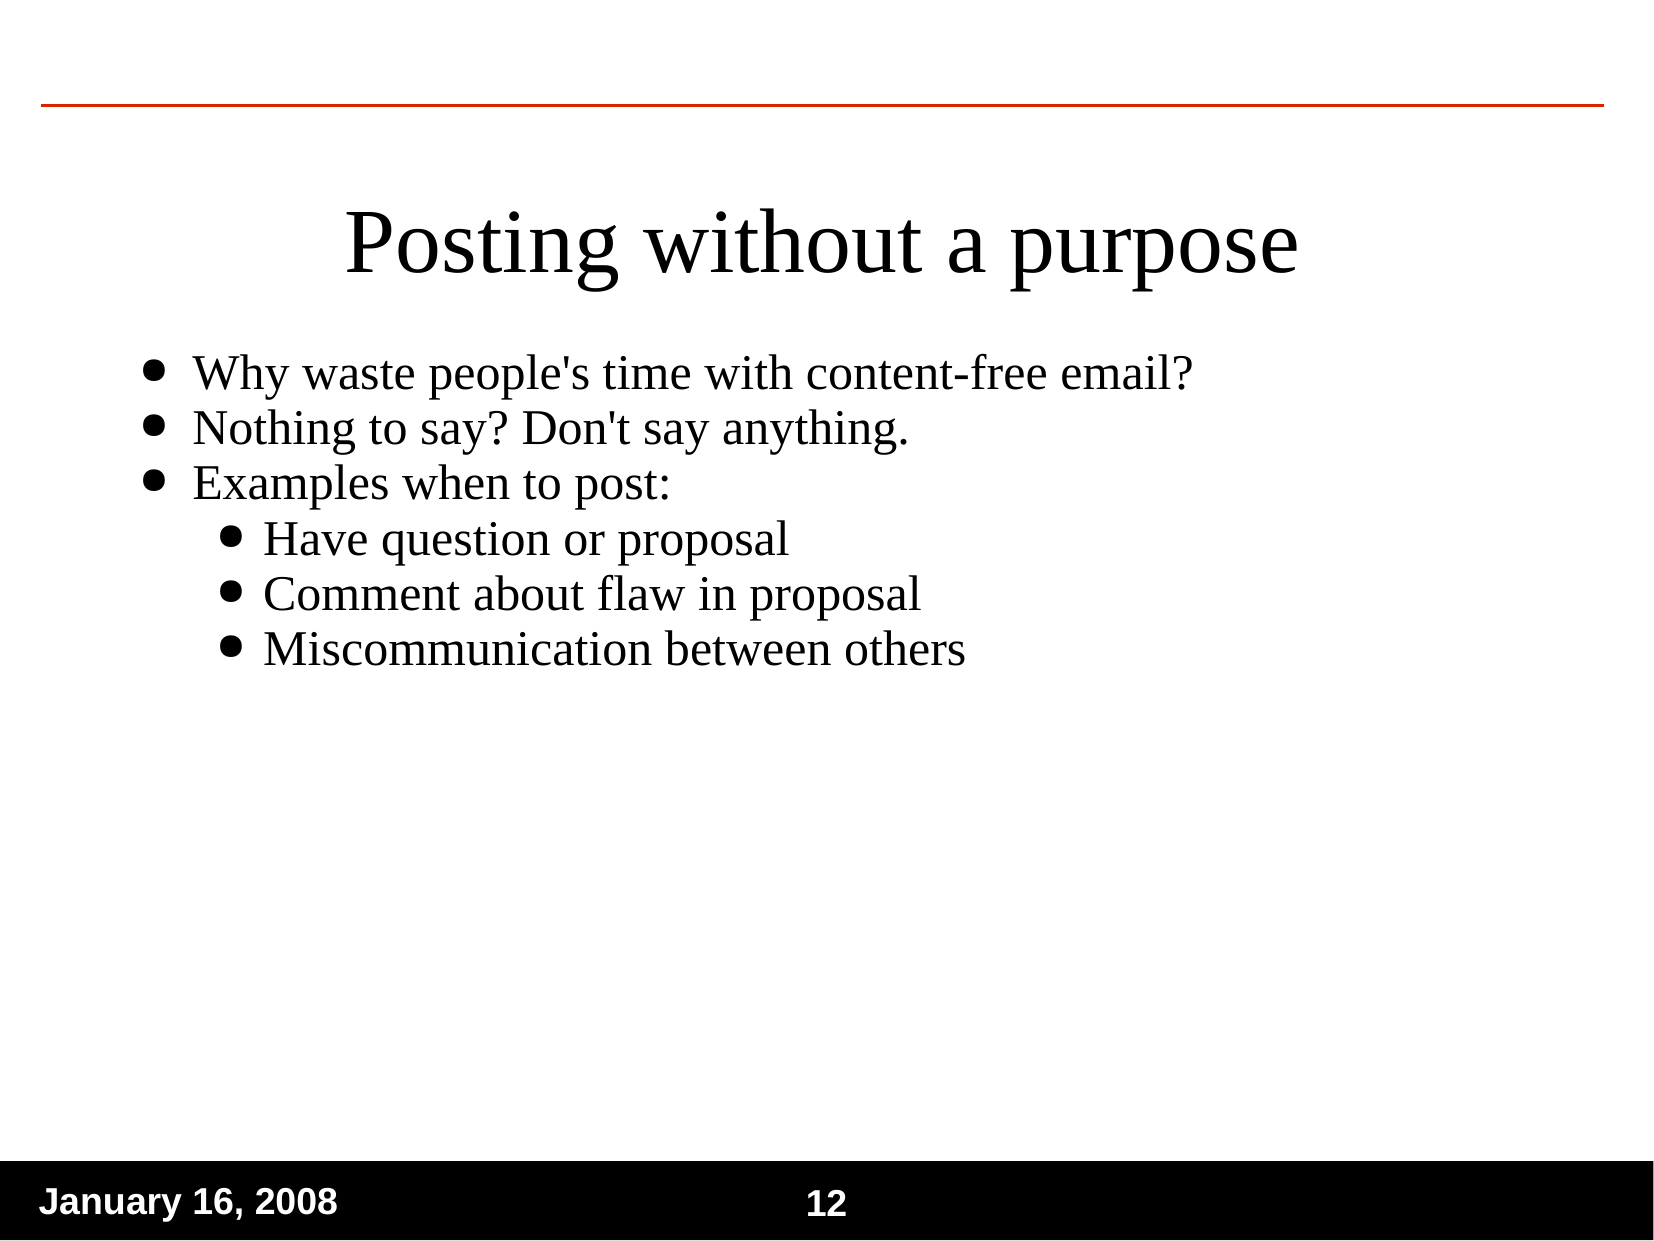

# Posting without a purpose
Why waste people's time with content-free email?
Nothing to say? Don't say anything.
Examples when to post:
Have question or proposal
Comment about flaw in proposal
Miscommunication between others